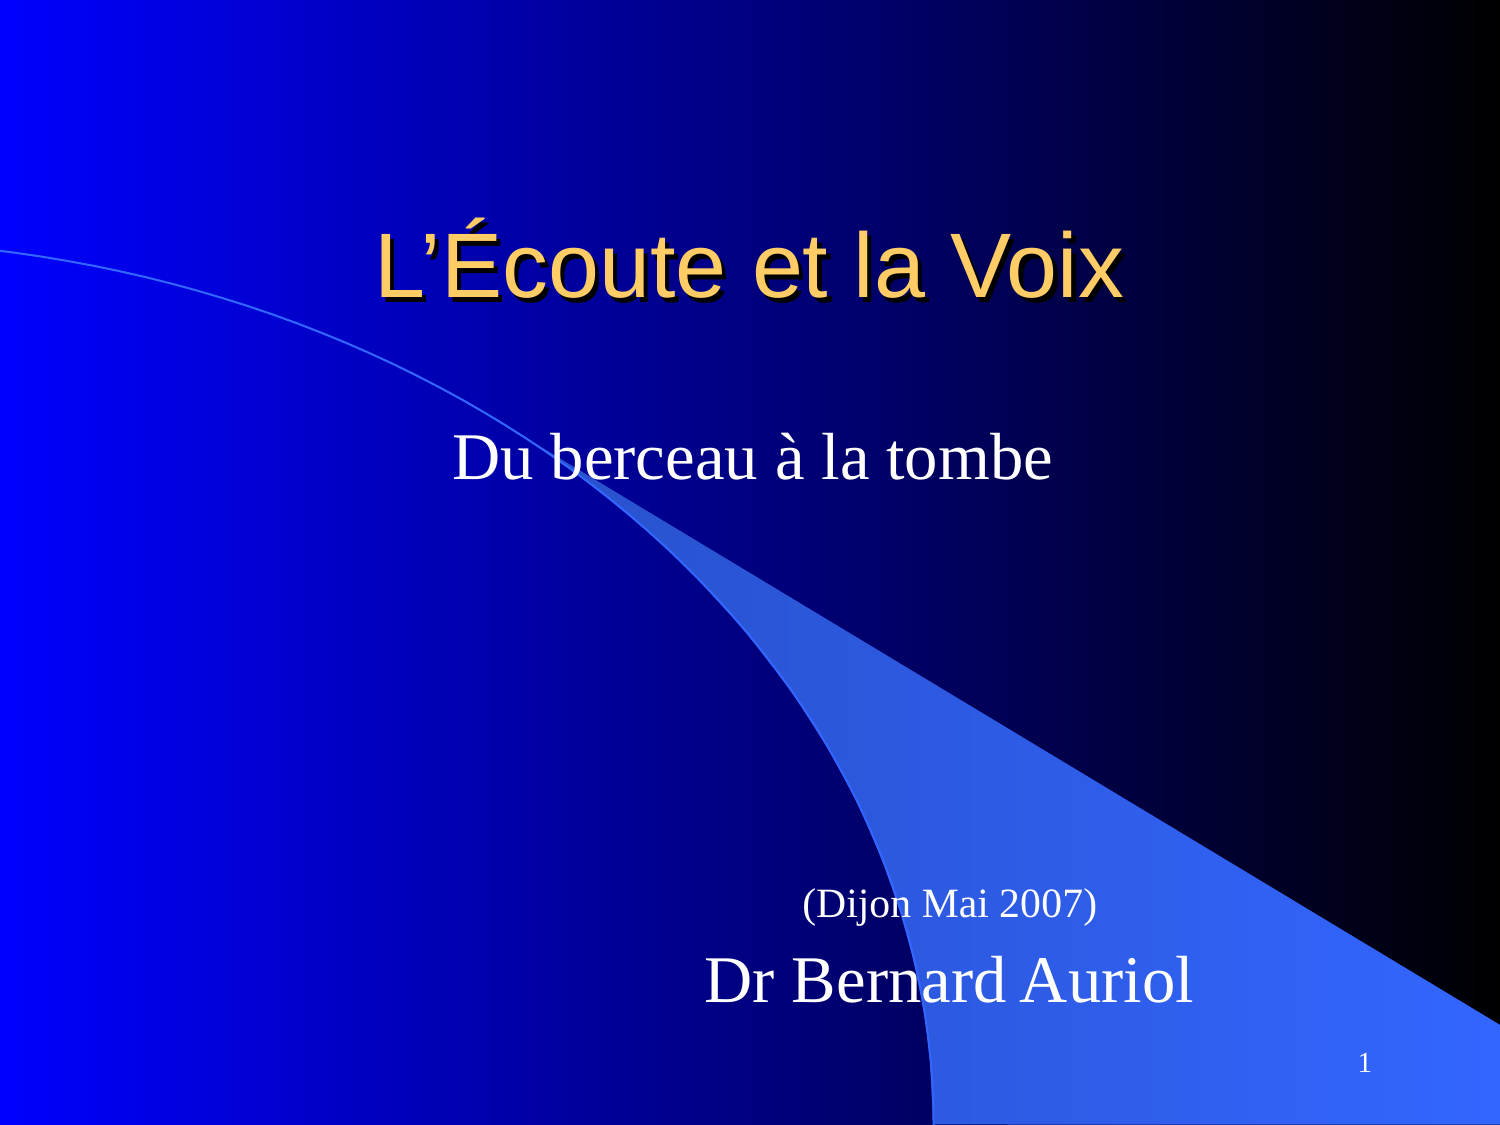

# L’Écoute et la Voix
Du berceau à la tombe
(Dijon Mai 2007)
Dr Bernard Auriol
1